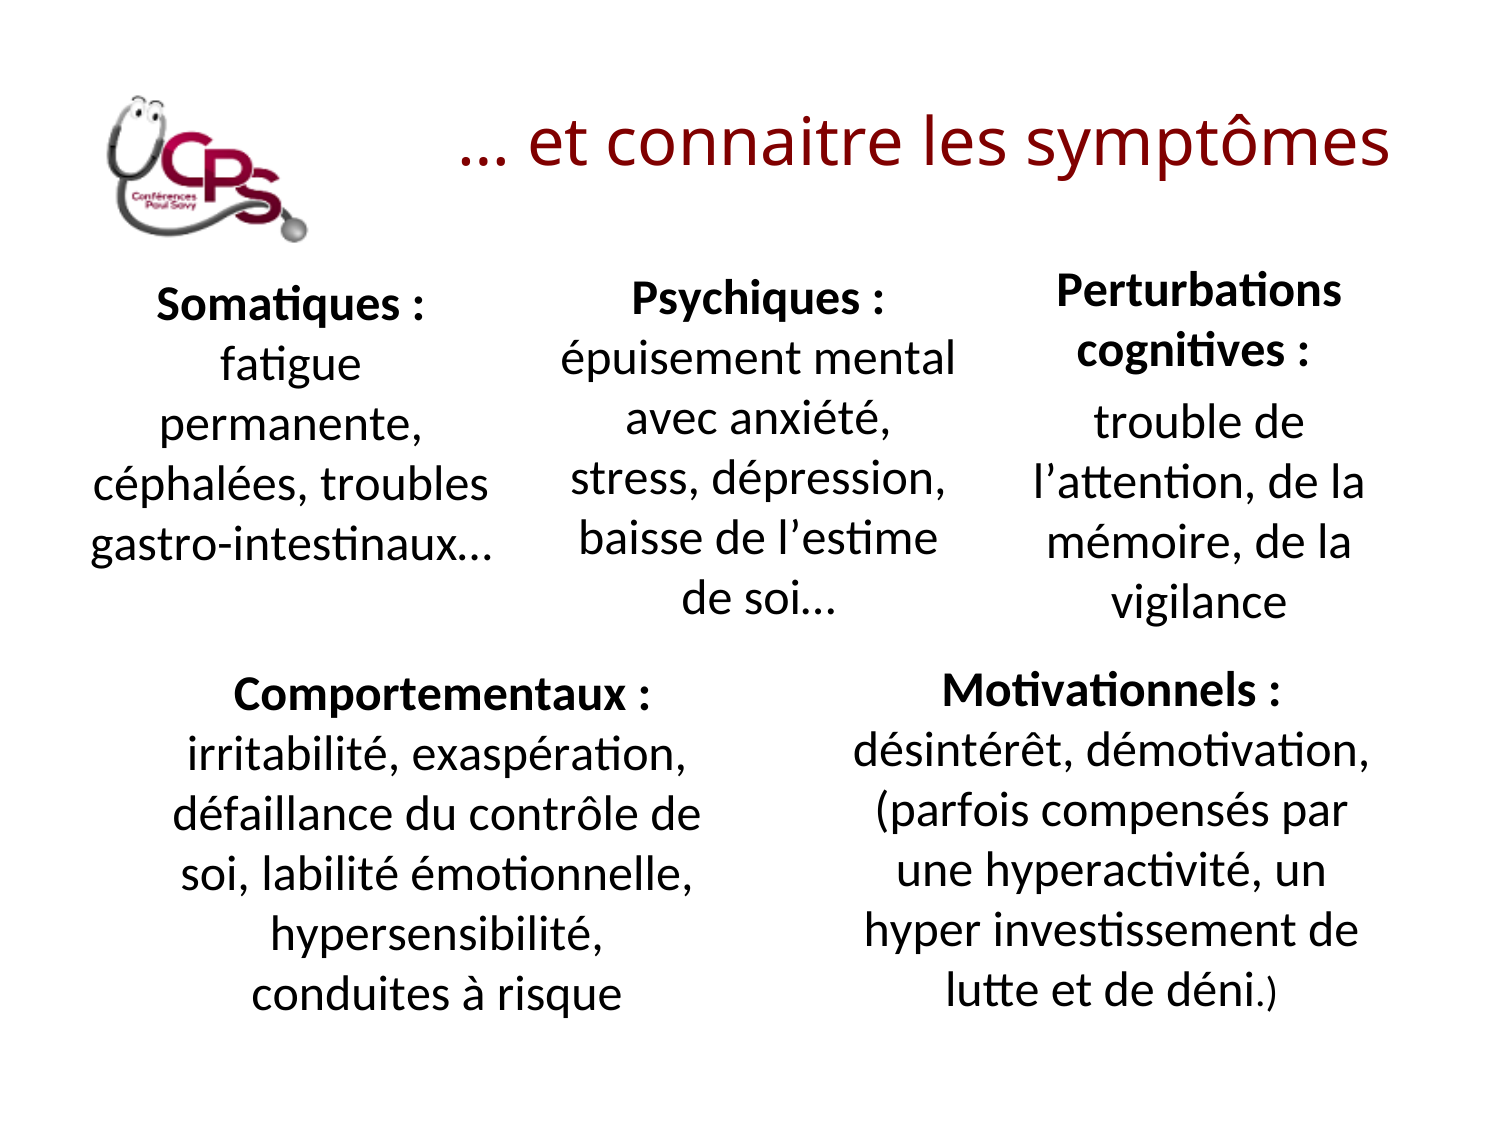

# … et connaitre les symptômes
Perturbations cognitives :
trouble de l’attention, de la mémoire, de la vigilance
Psychiques : épuisement mental avec anxiété, stress, dépression, baisse de l’estime de soi…
Somatiques : fatigue permanente, céphalées, troubles gastro-intestinaux…
Motivationnels : désintérêt, démotivation, (parfois compensés par une hyperactivité, un hyper investissement de lutte et de déni.)
 Comportementaux : irritabilité, exaspération, défaillance du contrôle de soi, labilité émotionnelle, hypersensibilité, conduites à risque